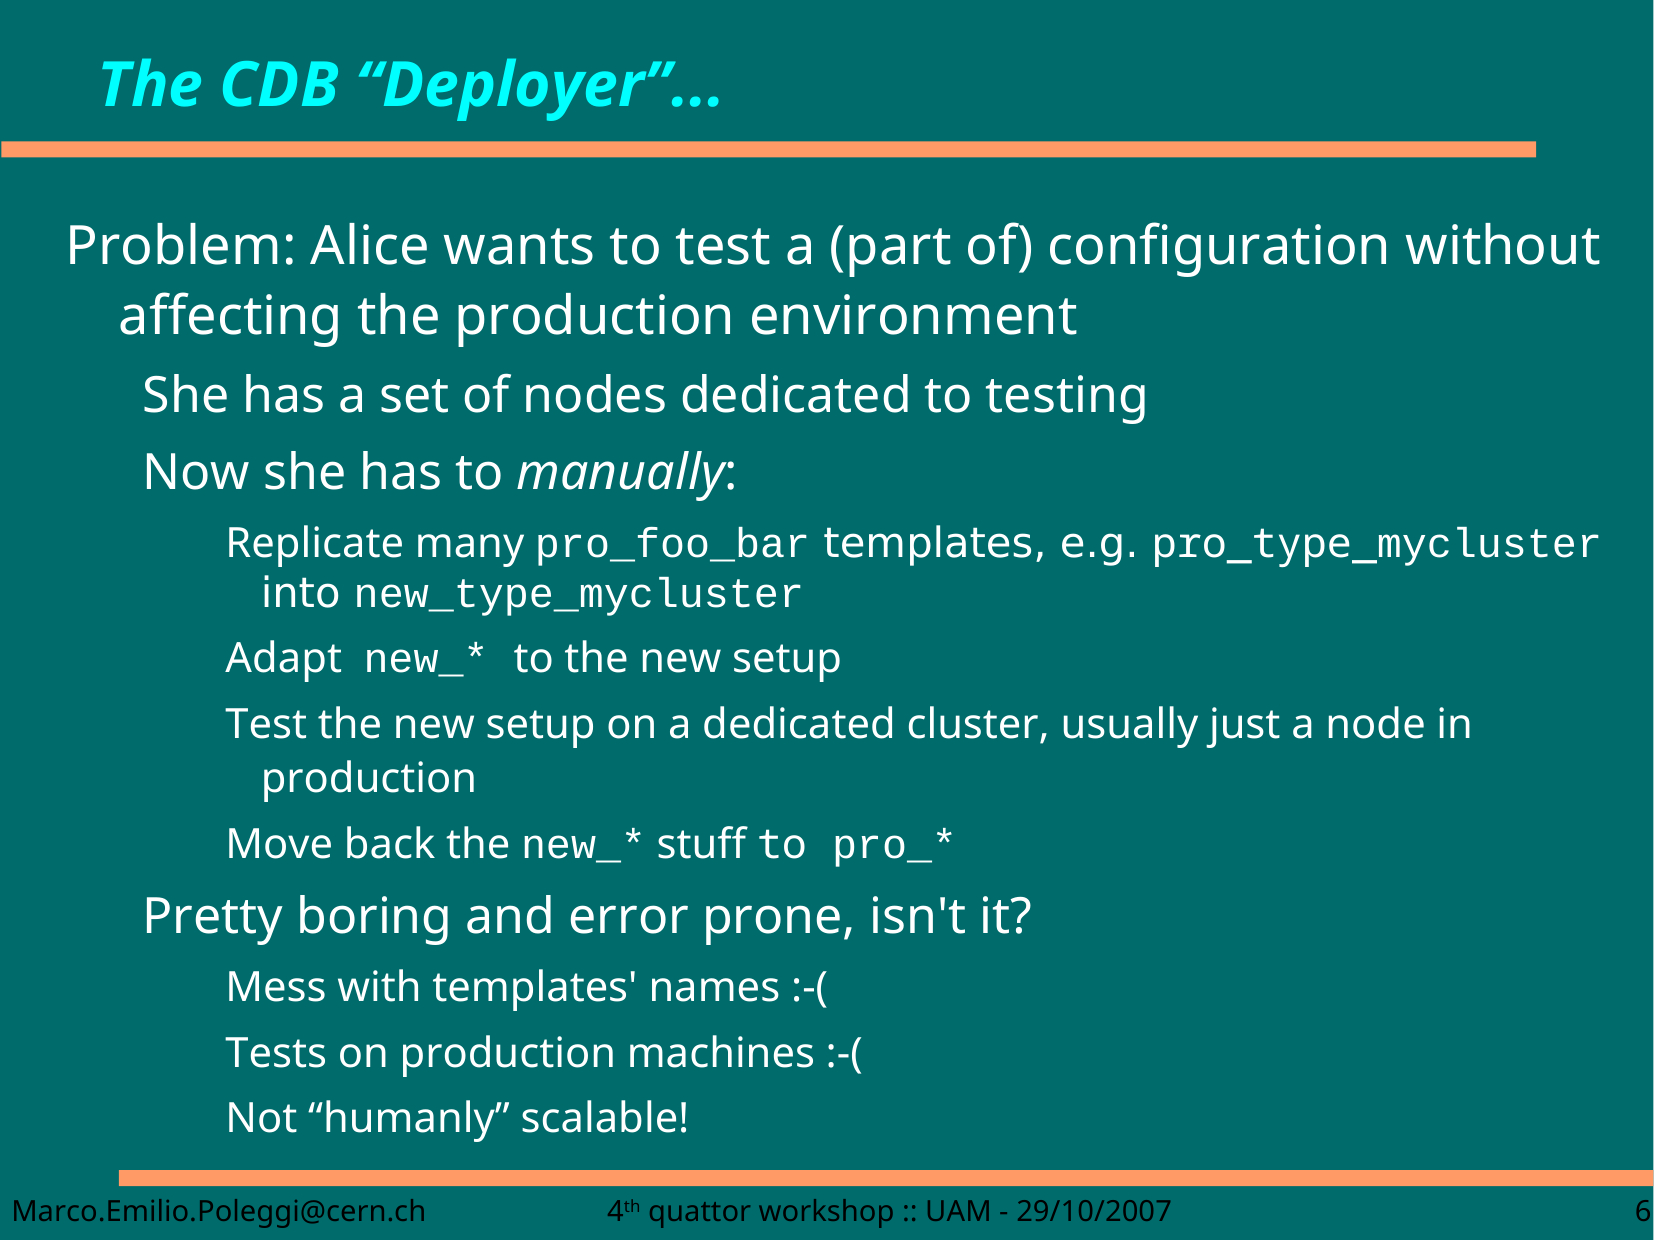

# The CDB “Deployer”...
Problem: Alice wants to test a (part of) configuration without affecting the production environment
She has a set of nodes dedicated to testing
Now she has to manually:
Replicate many pro_foo_bar templates, e.g. pro_type_mycluster into new_type_mycluster
Adapt new_* to the new setup
Test the new setup on a dedicated cluster, usually just a node in production
Move back the new_* stuff to pro_*
Pretty boring and error prone, isn't it?
Mess with templates' names :-(
Tests on production machines :-(
Not “humanly” scalable!